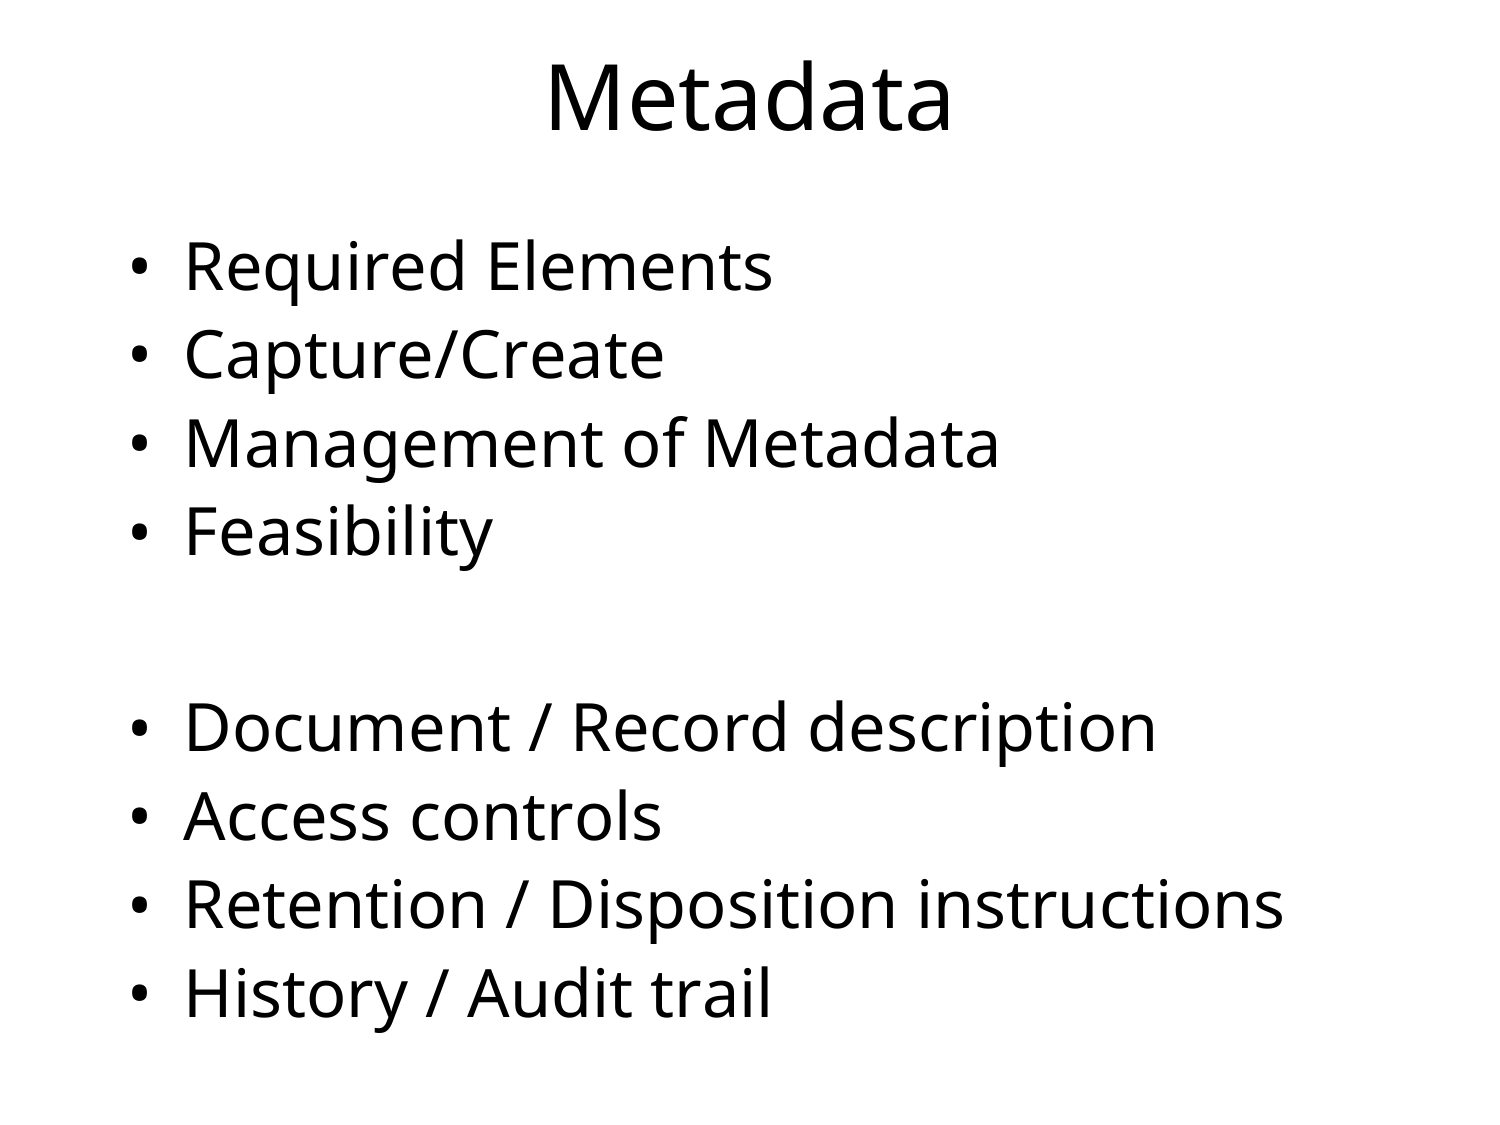

# Metadata
Required Elements
Capture/Create
Management of Metadata
Feasibility
Document / Record description
Access controls
Retention / Disposition instructions
History / Audit trail